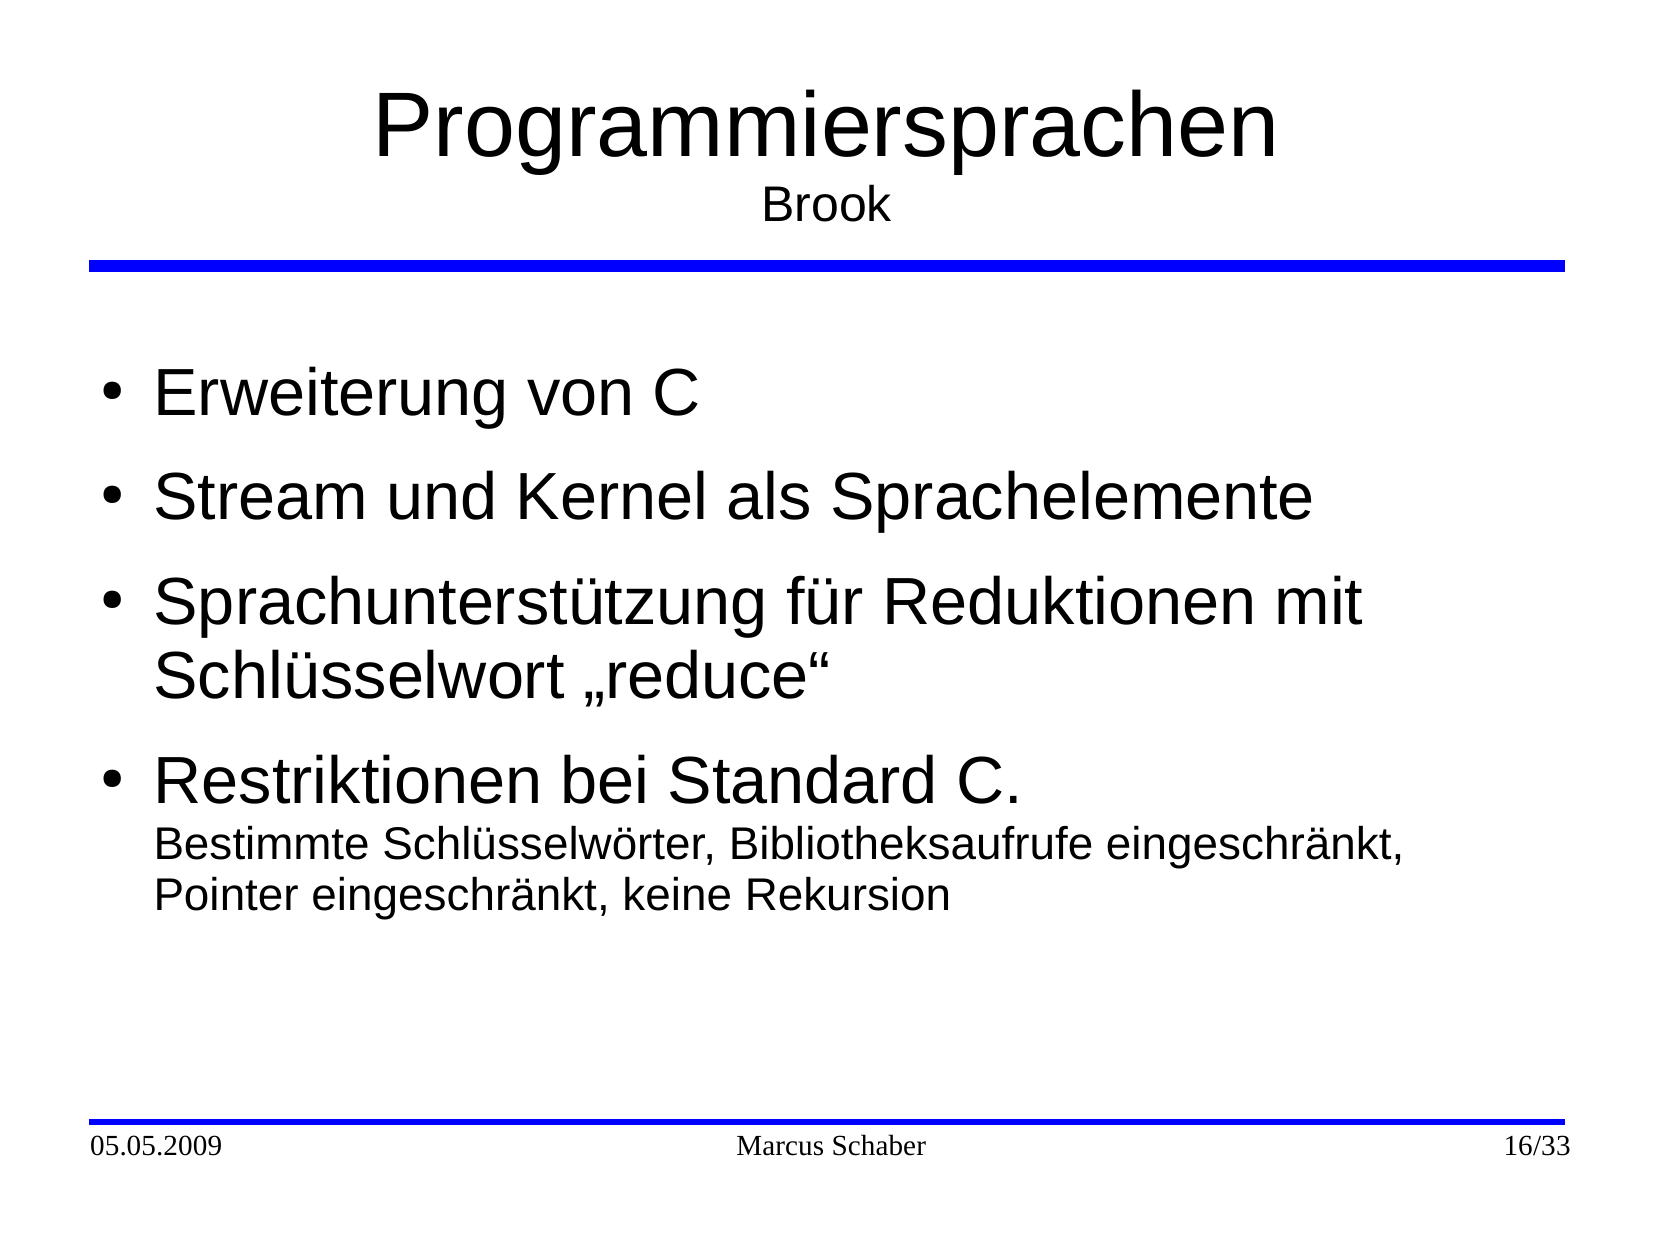

# Programmiersprachen Brook
Erweiterung von C
Stream und Kernel als Sprachelemente
Sprachunterstützung für Reduktionen mit
Schlüsselwort „reduce“
Restriktionen bei Standard C.
Bestimmte Schlüsselwörter, Bibliotheksaufrufe eingeschränkt,
Pointer eingeschränkt, keine Rekursion
16